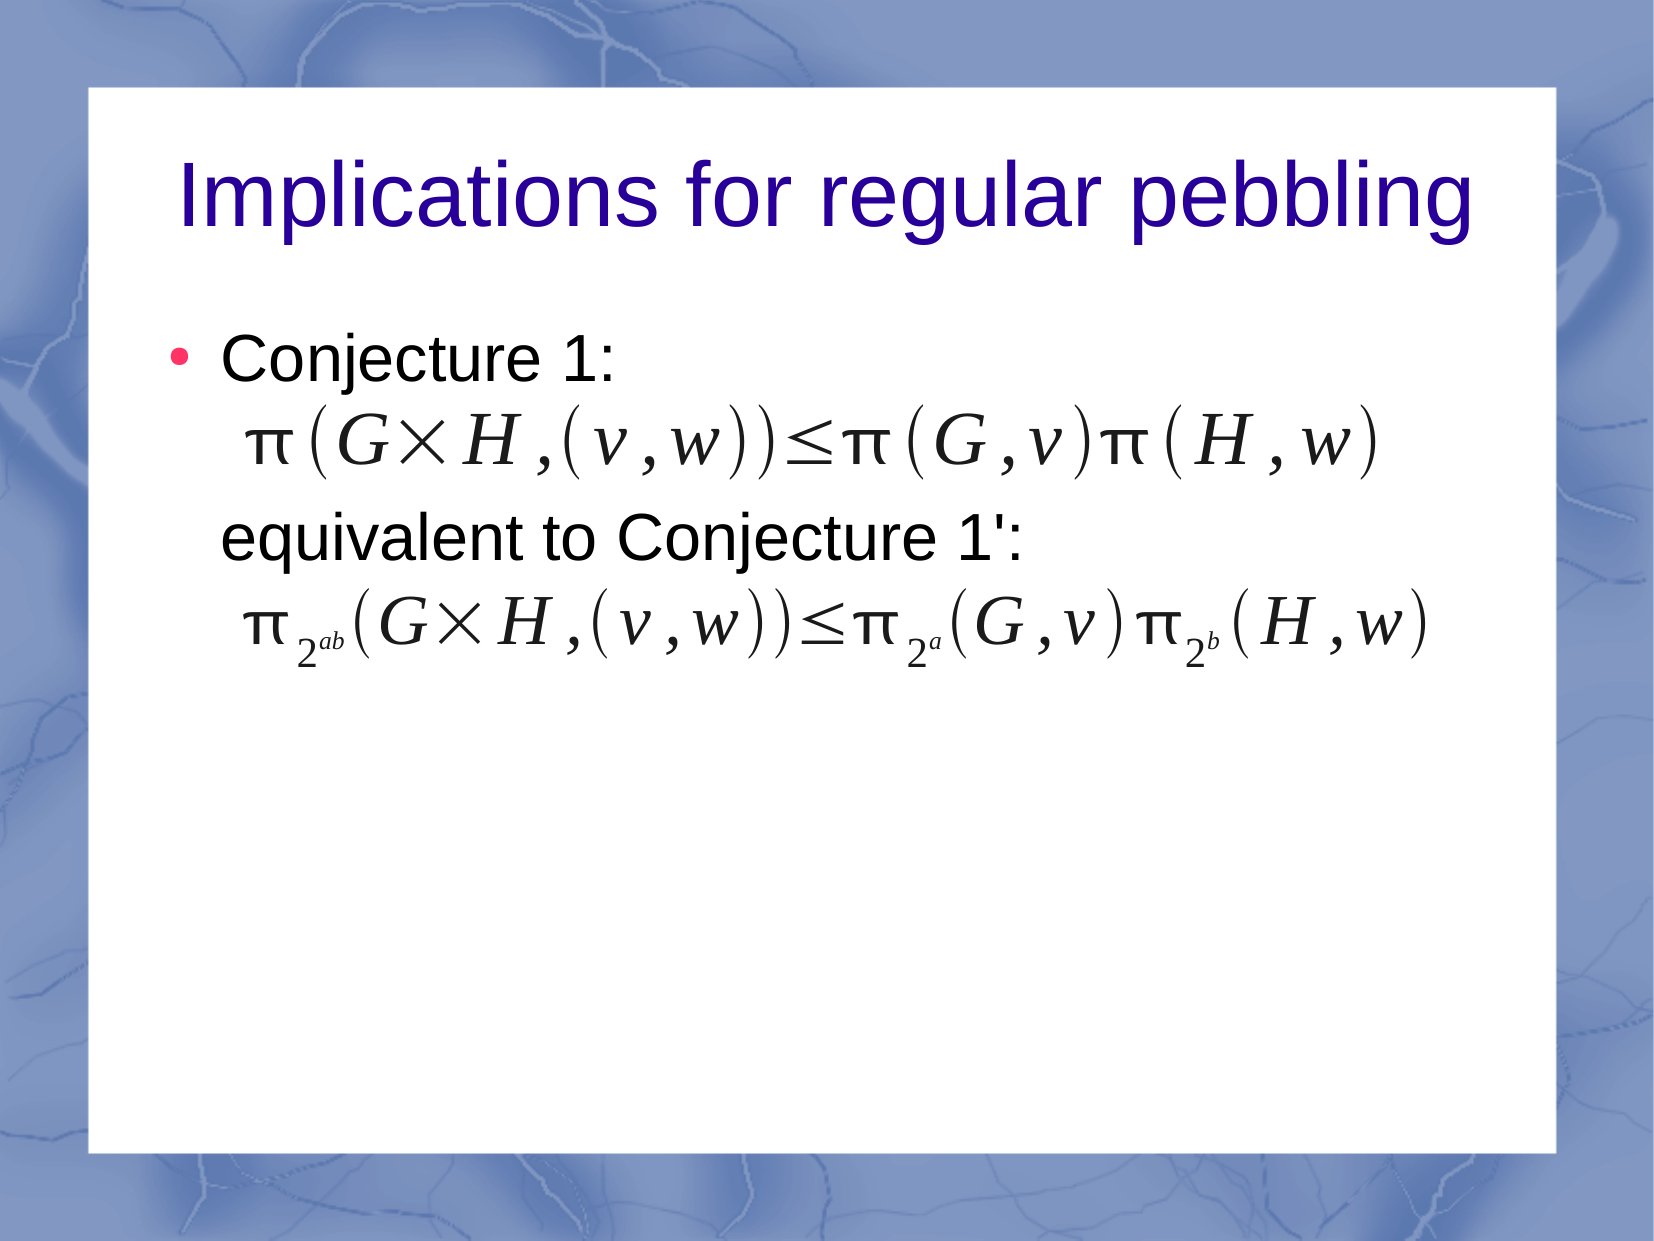

# Implications for regular pebbling
Conjecture 1:
equivalent to Conjecture 1':